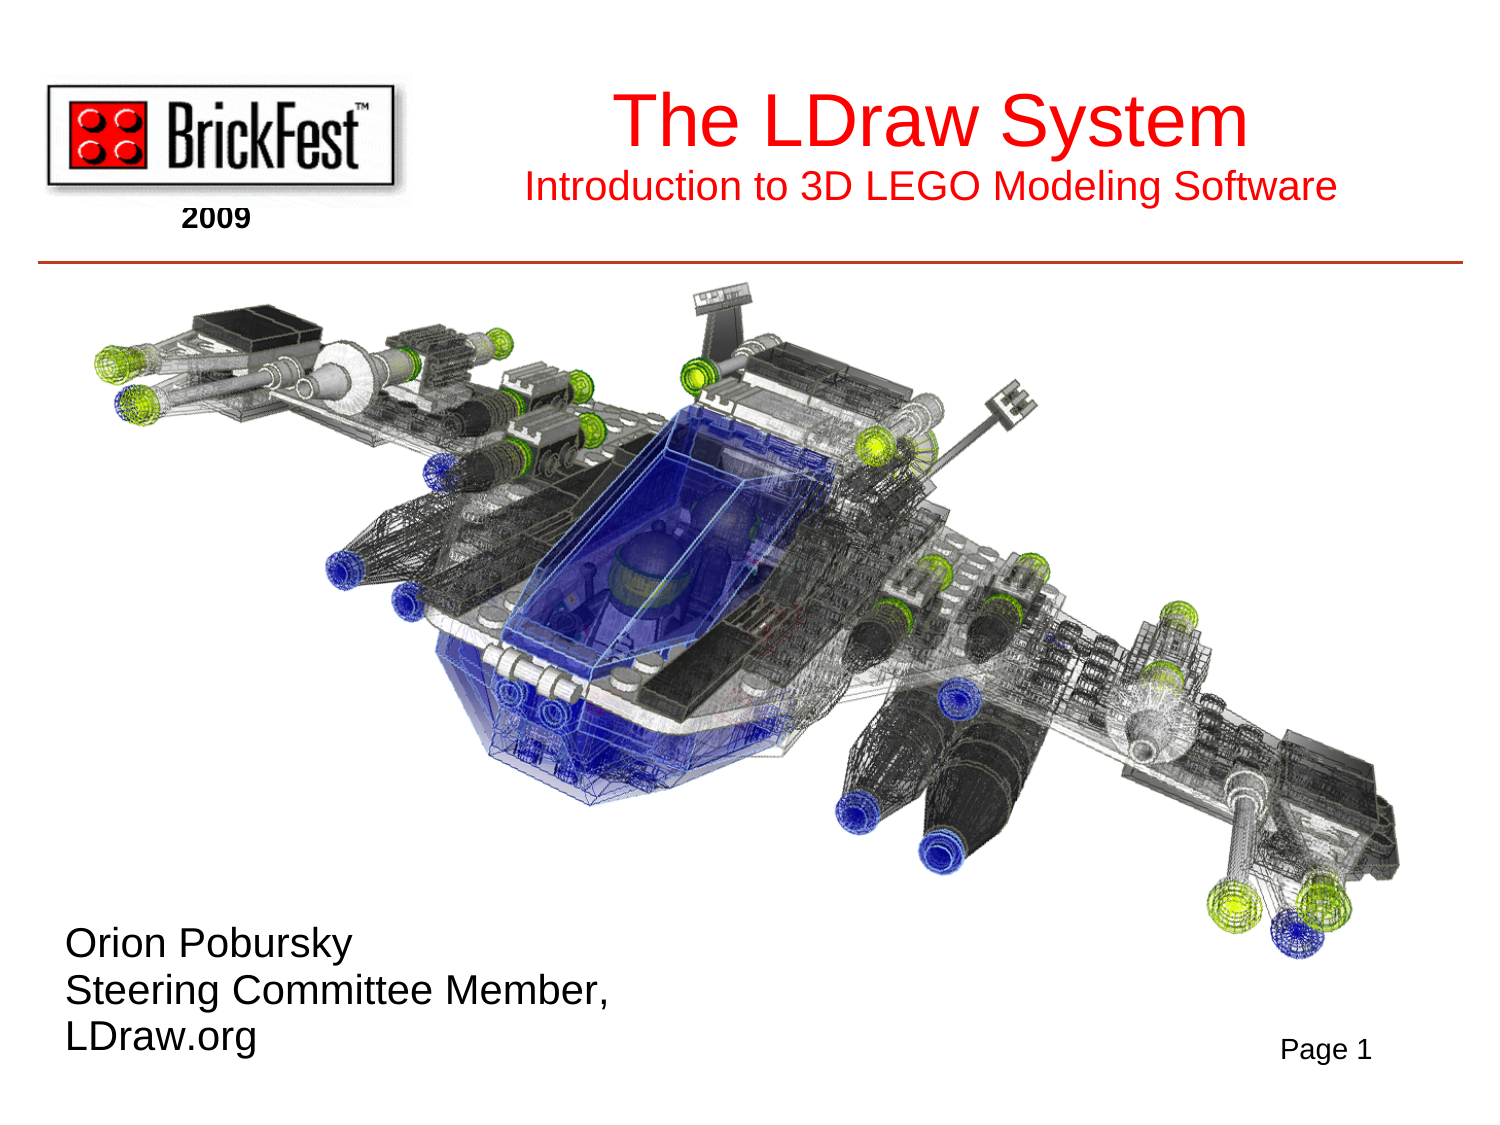

# The LDraw System Introduction to 3D LEGO Modeling Software
Orion Pobursky
Steering Committee Member, LDraw.org
1